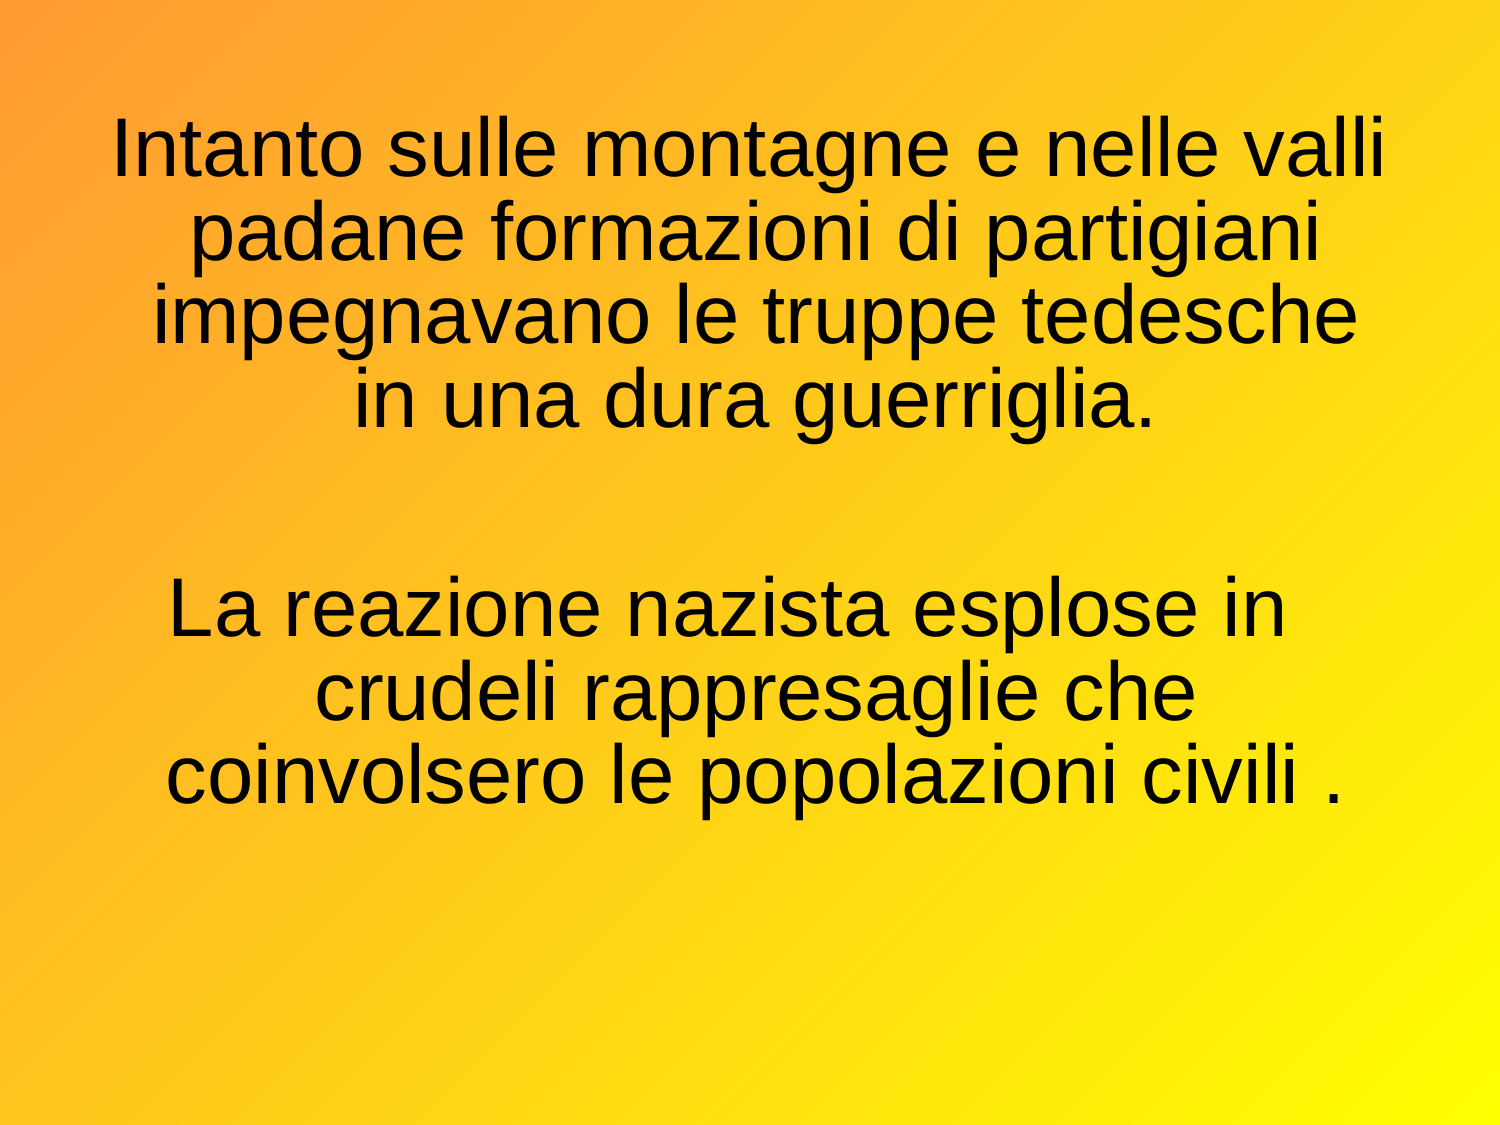

# Intanto sulle montagne e nelle valli padane formazioni di partigiani impegnavano le truppe tedesche in una dura guerriglia.
La reazione nazista esplose in crudeli rappresaglie che coinvolsero le popolazioni civili .